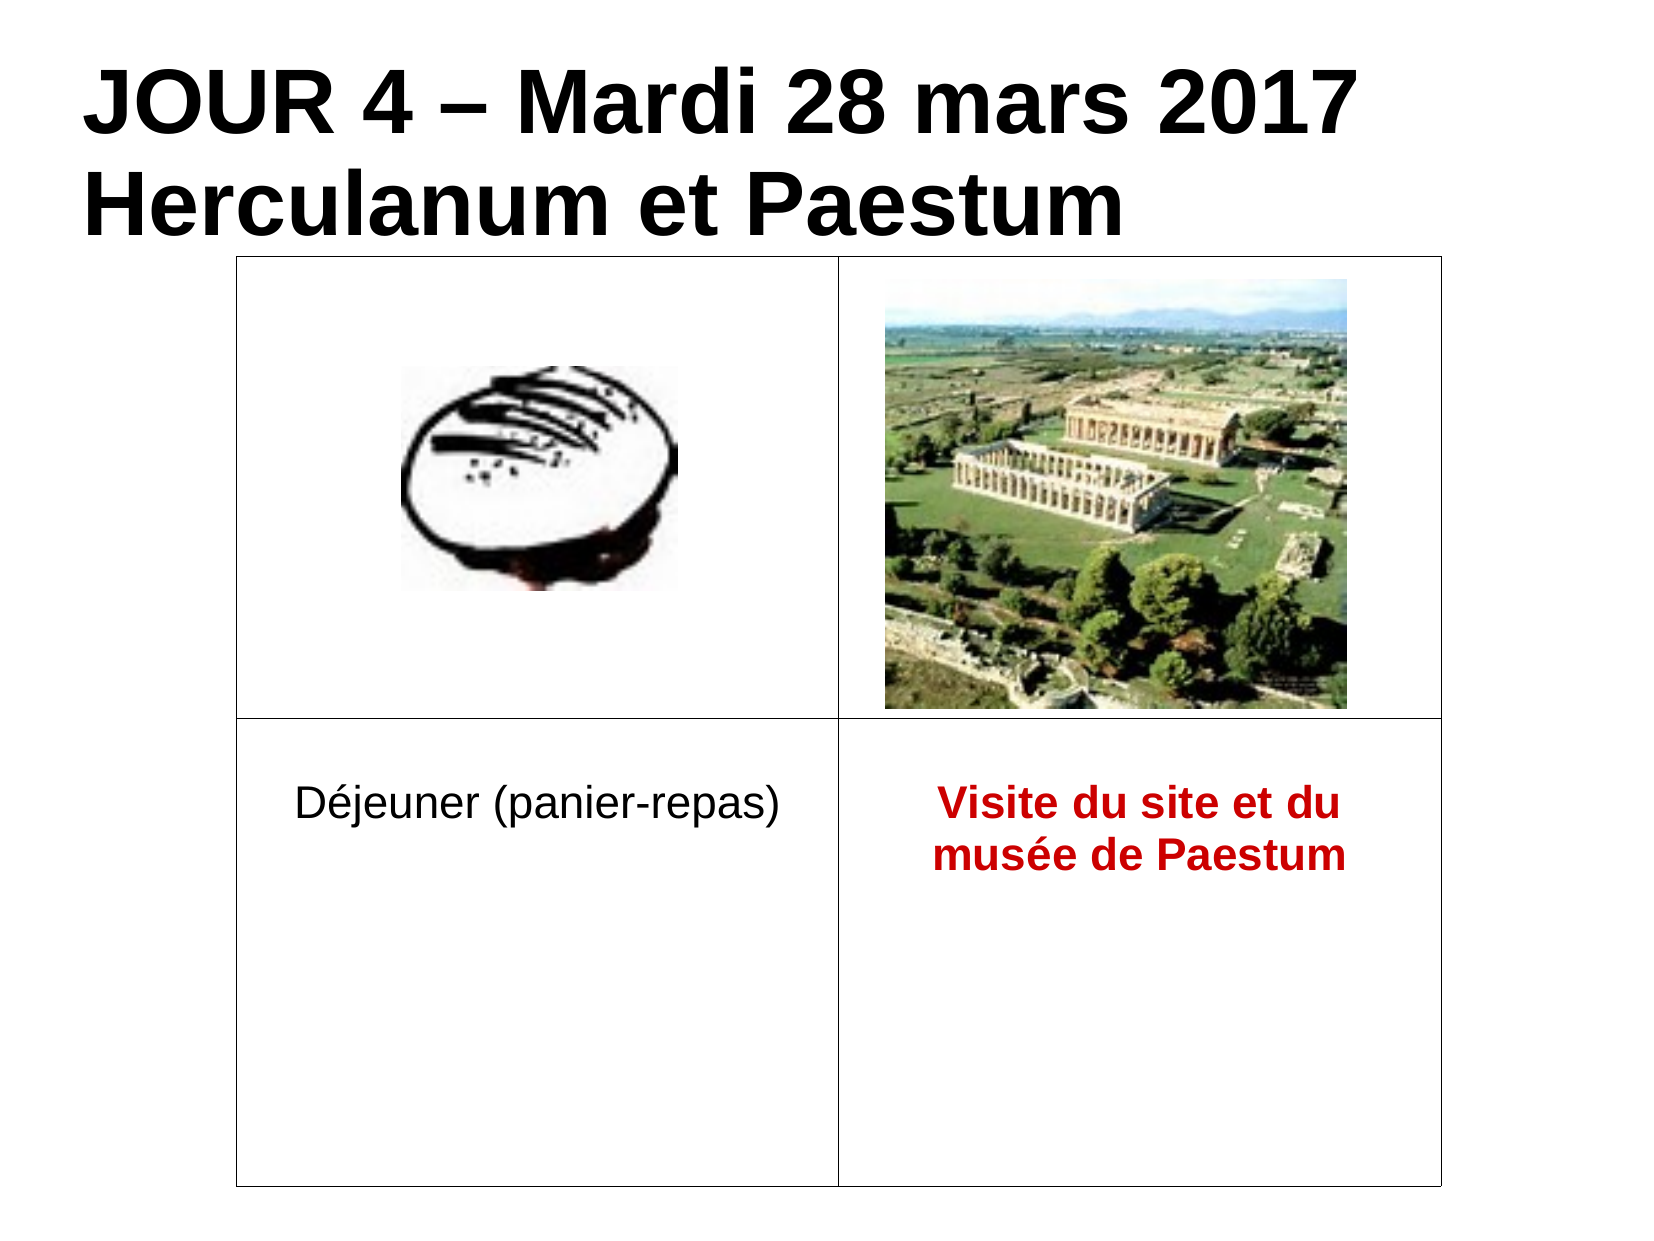

# JOUR 4 – Mardi 28 mars 2017 Herculanum et Paestum
| | |
| --- | --- |
| Déjeuner (panier-repas) | Visite du site et du musée de Paestum |